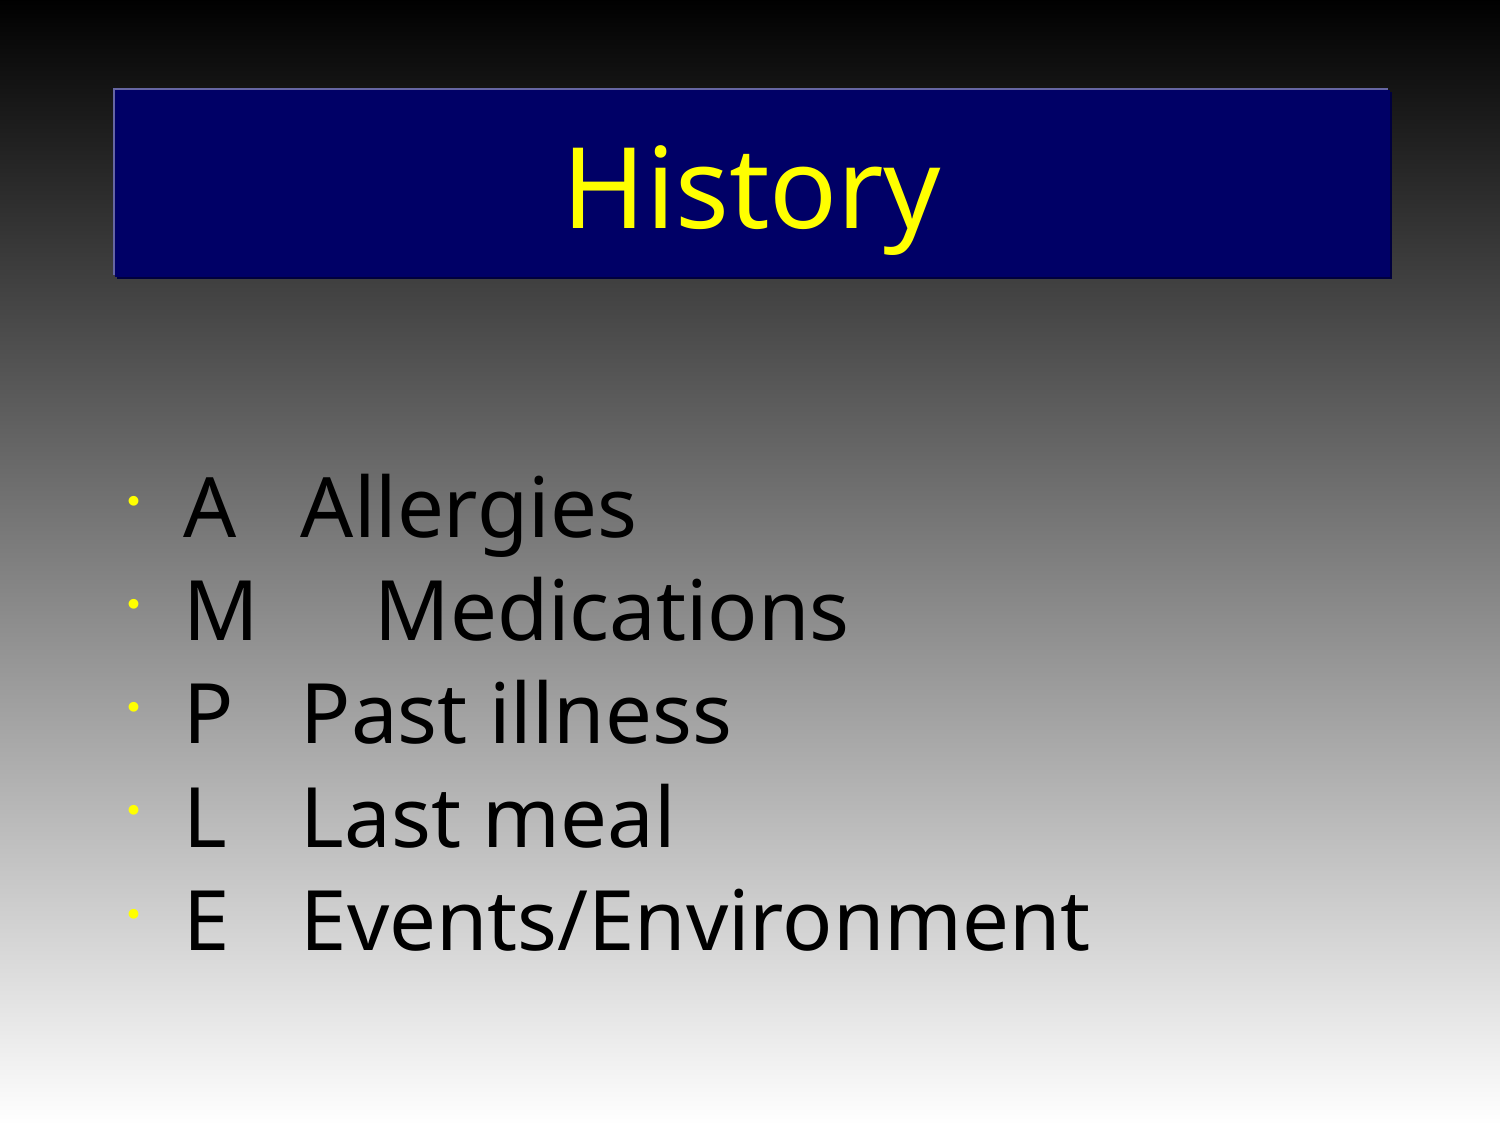

History
# A	 Allergies
M	 Medications
P	 Past illness
L	 Last meal
E	 Events/Environment